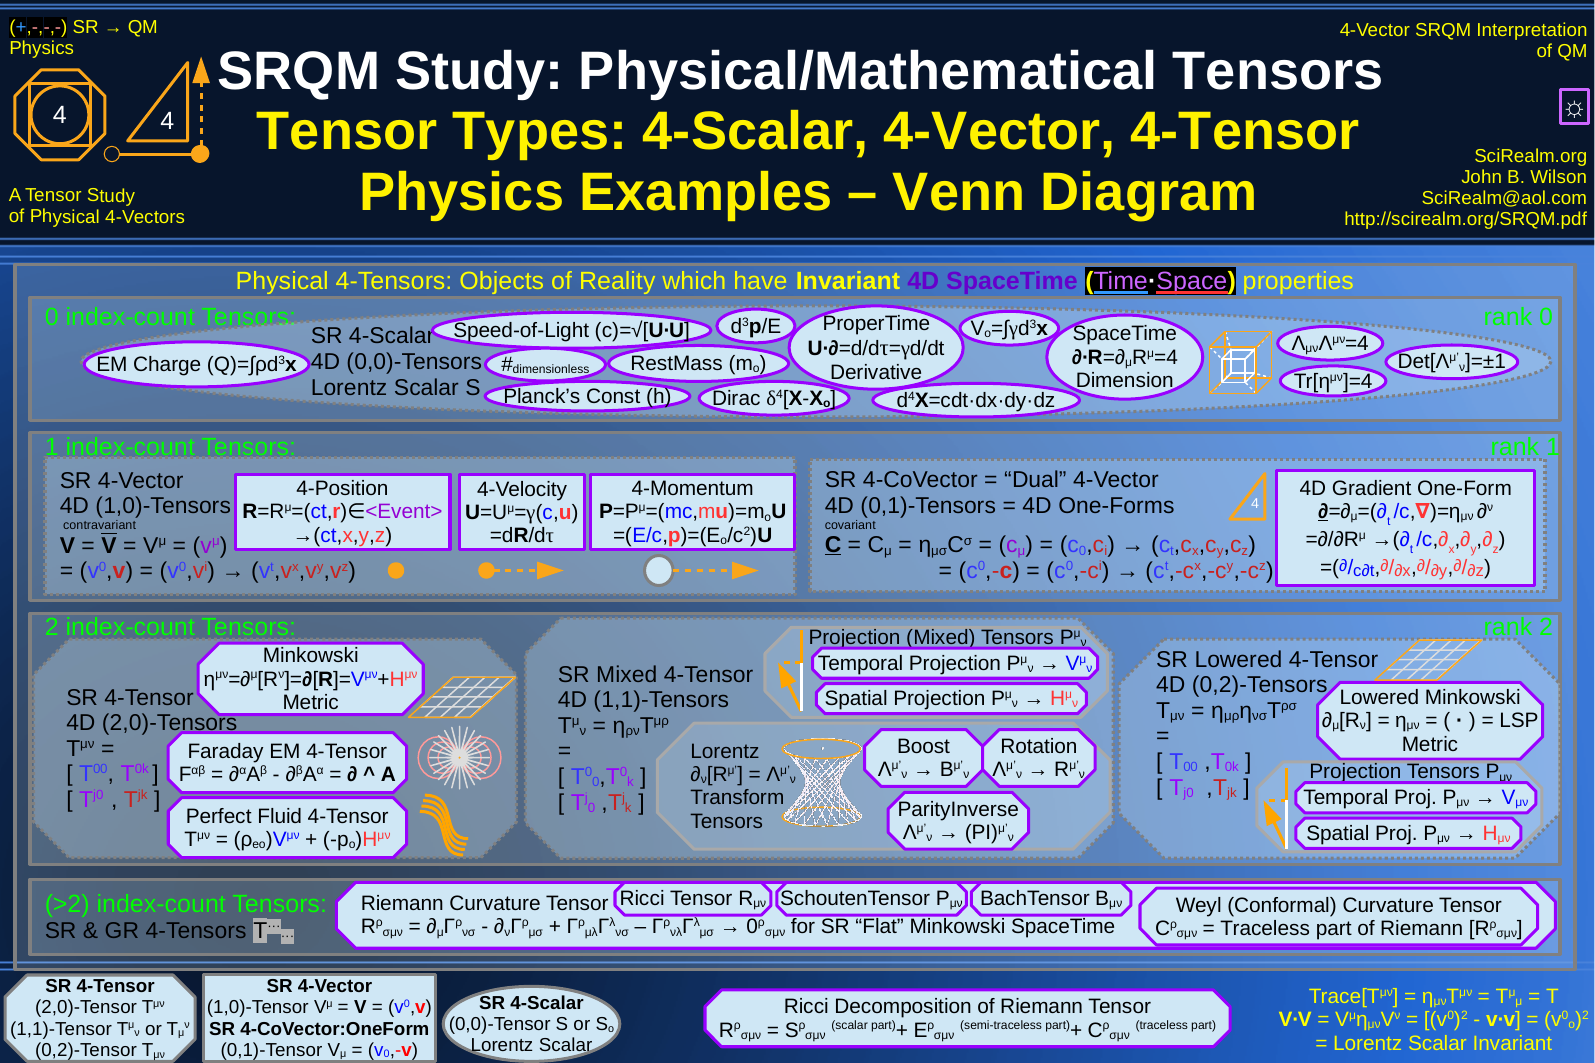

(+,-,-,-) SR → QM
Physics
A Tensor Study
of Physical 4-Vectors
4-Vector SRQM Interpretation
of QM
SciRealm.org
John B. Wilson
SciRealm@aol.com
http://scirealm.org/SRQM.pdf
# SRQM Study: Physical/Mathematical Tensors Tensor Types: 4-Scalar, 4-Vector, 4-Tensor Physics Examples – Venn Diagram
4
4
☼
Physical 4-Tensors: Objects of Reality which have Invariant 4D SpaceTime (Time·Space) properties
0 index-count Tensors:																 rank 0
SR 4-Scalar
4D (0,0)-Tensors
Lorentz Scalar S
ProperTime
U∙∂=d/dτ=γd/dt
Derivative
d3p/E
Vo=∫γd3x
Speed-of-Light (c)=√[U∙U]
SpaceTime
∂∙R=∂μRμ=4
Dimension
ΛμνΛμν=4
EM Charge (Q)=∫ρd3x
Det[Λμ’ν]=±1
RestMass (mo)
#dimensionless
Tr[ημν]=4
Planck’s Const (h)
Dirac δ4[X-Xo]
d4X=cdt·dx·dy·dz
1 index-count Tensors:																 rank 1
SR 4-Vector
4D (1,0)-Tensors
 contravariant
V = V = Vμ = (vμ)
= (v0,v) = (v0,vi) → (vt,vx,vy,vz)
SR 4-CoVector = “Dual” 4-Vector
4D (0,1)-Tensors = 4D One-Forms
covariant
C = Cμ = ημσCσ = (cμ) = (c0,ci) → (ct,cx,cy,cz)
	 = (c0,-c) = (c0,-ci) → (ct,-cx,-cy,-cz)
4D Gradient One-Form
∂=∂μ=(∂t /c,∇)=ημν ∂ν
=∂/∂Rμ →(∂t /c,∂x,∂y,∂z)
=(∂/c∂t,∂/∂x,∂/∂y,∂/∂z)
 4
4-Position
R=Rμ=(ct,r)∈<Event>
→(ct,x,y,z)
4-Velocity
U=Uμ=γ(c,u)
=dR/dτ
4-Momentum
P=Pμ=(mc,mu)=moU
=(E/c,p)=(Eo/c2)U
2 index-count Tensors:																 rank 2
SR Mixed 4-Tensor
4D (1,1)-Tensors
Tμν = ηρνTμρ
=
[ T00,T0k ]
[ Tj0 ,Tjk ]
 Projection (Mixed) Tensors Pμν
SR 4-Tensor
4D (2,0)-Tensors
Tμν =
[ T00, T0k ]
[ Tj0 , Tjk ]
SR Lowered 4-Tensor
4D (0,2)-Tensors
Tμν = ημρηνσTρσ
=
[ T00 ,T0k ]
[ Tj0 ,Tjk ]
Minkowski
ημν=∂μ[Rν]=∂[R]=Vμν+Hμν
Metric
Temporal Projection Pμν → Vμν
Lowered Minkowski
∂μ[Rν] = ημν = ( · ) = LSP
Metric
Spatial Projection Pμν → Hμν
Lorentz
∂ν[Rμ’] = Λμ’ν
Transform
Tensors
Boost
Λμ’ν → Bμ’ν
Rotation
Λμ’ν → Rμ’ν
Faraday EM 4-Tensor
Fαβ = ∂αAβ - ∂βAα = ∂ ^ A
 Projection Tensors Pμν
Temporal Proj. Pμν → Vμν
ParityInverse
Λμ’ν → (PI)μ’ν
Perfect Fluid 4-Tensor
Tμν = (ρeo)Vμν + (-po)Hμν
Spatial Proj. Pμν → Hμν
(>2) index-count Tensors:
SR & GR 4-Tensors T······
Riemann Curvature Tensor
Rρσμν = ∂μΓρνσ - ∂νΓρμσ + ΓρμλΓλνσ – ΓρνλΓλμσ → 0ρσμν for SR “Flat” Minkowski SpaceTime
Ricci Tensor Rμν
BachTensor Bμν
SchoutenTensor Pμν
Weyl (Conformal) Curvature Tensor
Cρσμν = Traceless part of Riemann [Rρσμν]
SR 4-Tensor
(2,0)-Tensor Tμν
(1,1)-Tensor Tμν or Tμν
(0,2)-Tensor Tμν
SR 4-Vector
(1,0)-Tensor Vμ = V = (v0,v)
SR 4-CoVector:OneForm
(0,1)-Tensor Vμ = (v0,-v)
Trace[Tμν] = ημνTμν = Tμμ = T
V∙V = VμημνVν = [(v0)2 - v∙v] = (v0o)2
= Lorentz Scalar Invariant
SR 4-Scalar
(0,0)-Tensor S or So
Lorentz Scalar
Ricci Decomposition of Riemann Tensor
Rρσμν = Sρσμν (scalar part)+ Eρσμν (semi-traceless part)+ Cρσμν (traceless part)